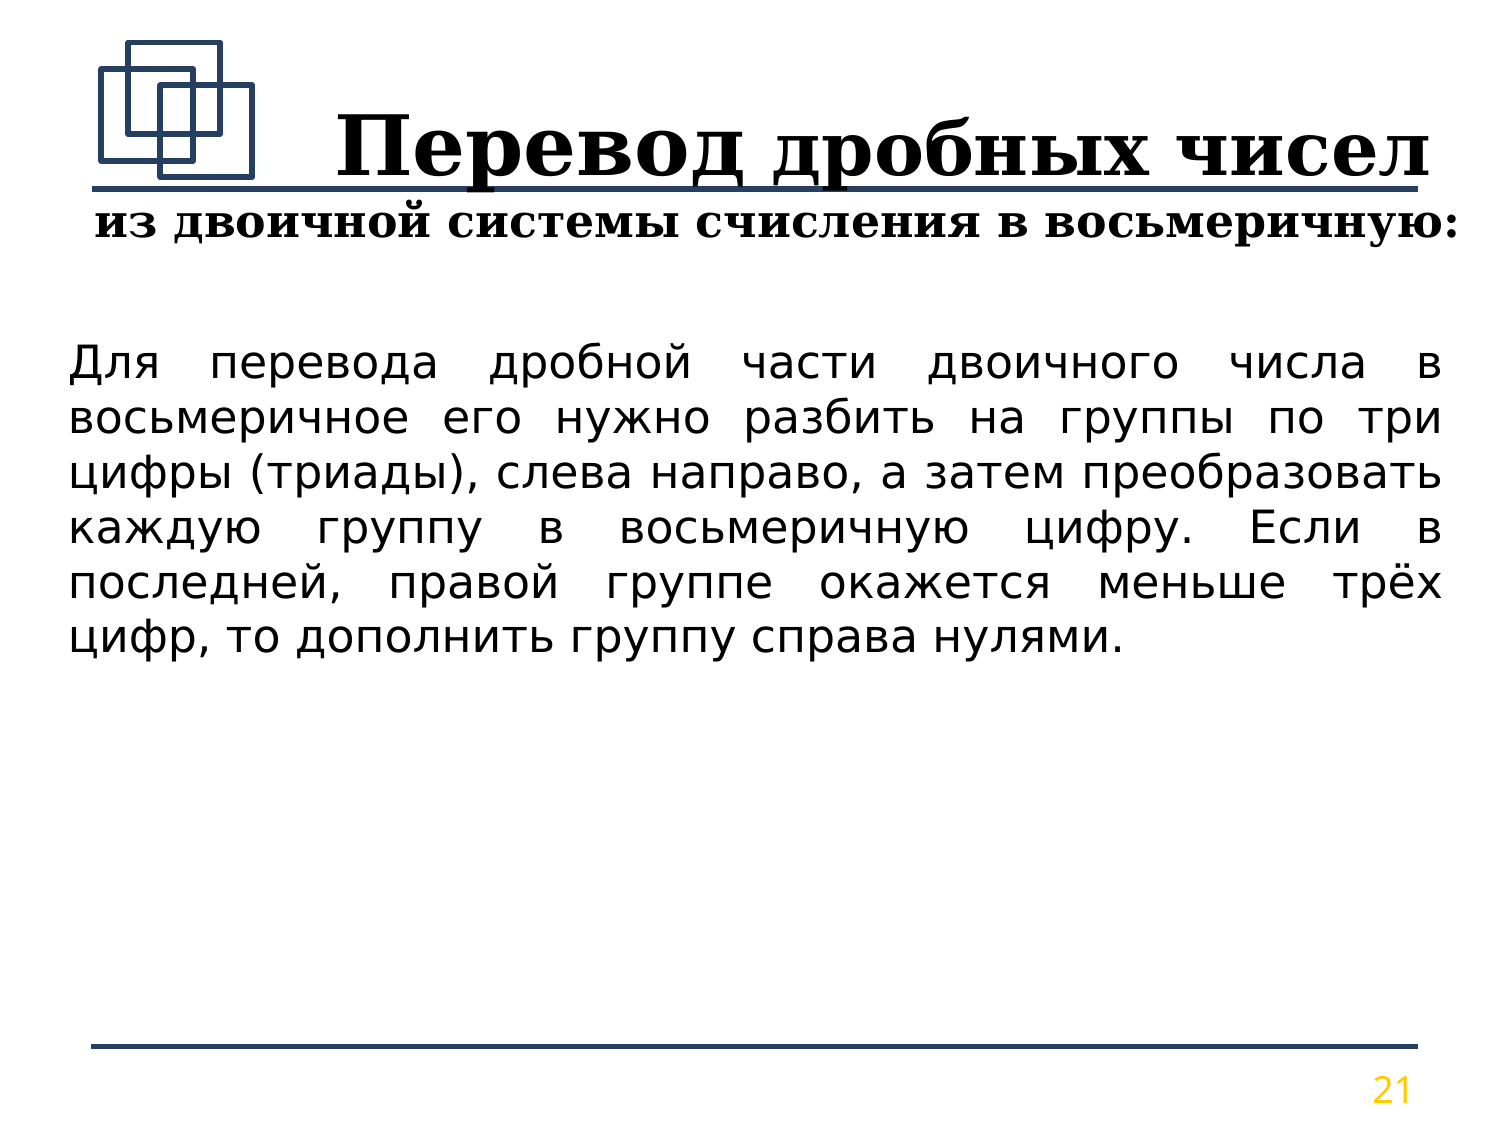

# Перевод дробных чисел из двоичной системы счисления в восьмеричную:
Для перевода дробной части двоичного числа в восьмеричное его нужно разбить на группы по три цифры (триады), слева направо, а затем преобразовать каждую группу в восьмеричную цифру. Если в последней, правой группе окажется меньше трёх цифр, то дополнить группу справа нулями.